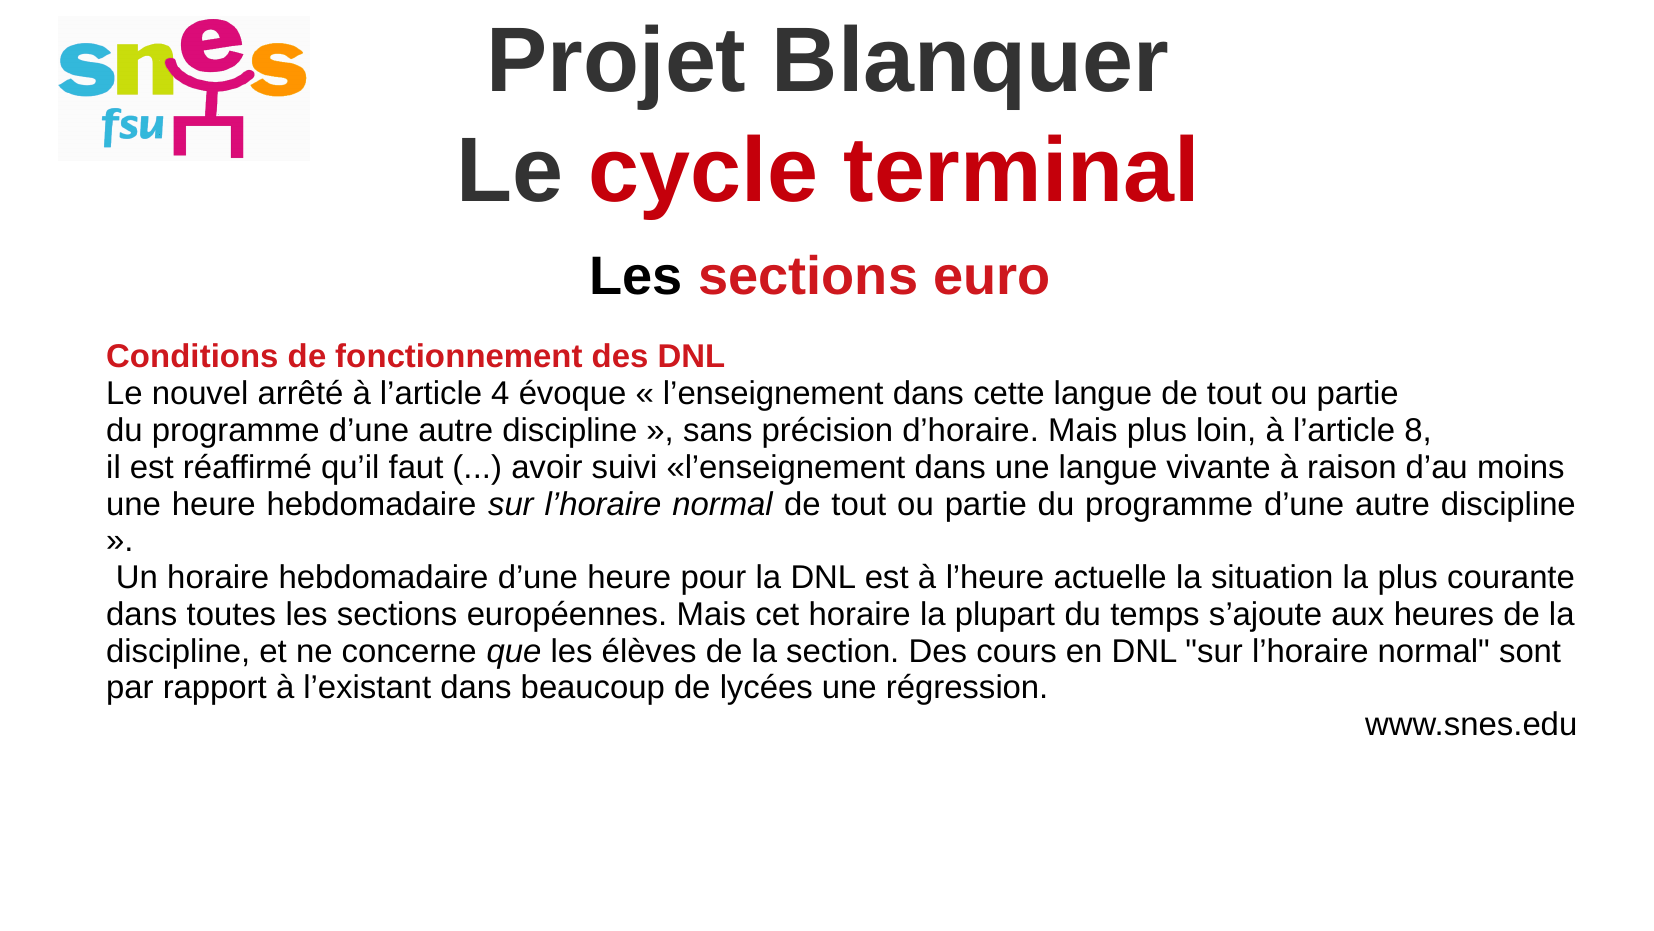

# Projet Blanquer Le cycle terminal
Les sections euro
Conditions de fonctionnement des DNL
Le nouvel arrêté à l’article 4 évoque « l’enseignement dans cette langue de tout ou partie
du programme d’une autre discipline », sans précision d’horaire. Mais plus loin, à l’article 8,
il est réaffirmé qu’il faut (...) avoir suivi «l’enseignement dans une langue vivante à raison d’au moins
une heure hebdomadaire sur l’horaire normal de tout ou partie du programme d’une autre discipline ».
 Un horaire hebdomadaire d’une heure pour la DNL est à l’heure actuelle la situation la plus courante
dans toutes les sections européennes. Mais cet horaire la plupart du temps s’ajoute aux heures de la
discipline, et ne concerne que les élèves de la section. Des cours en DNL "sur l’horaire normal" sont
par rapport à l’existant dans beaucoup de lycées une régression.
www.snes.edu